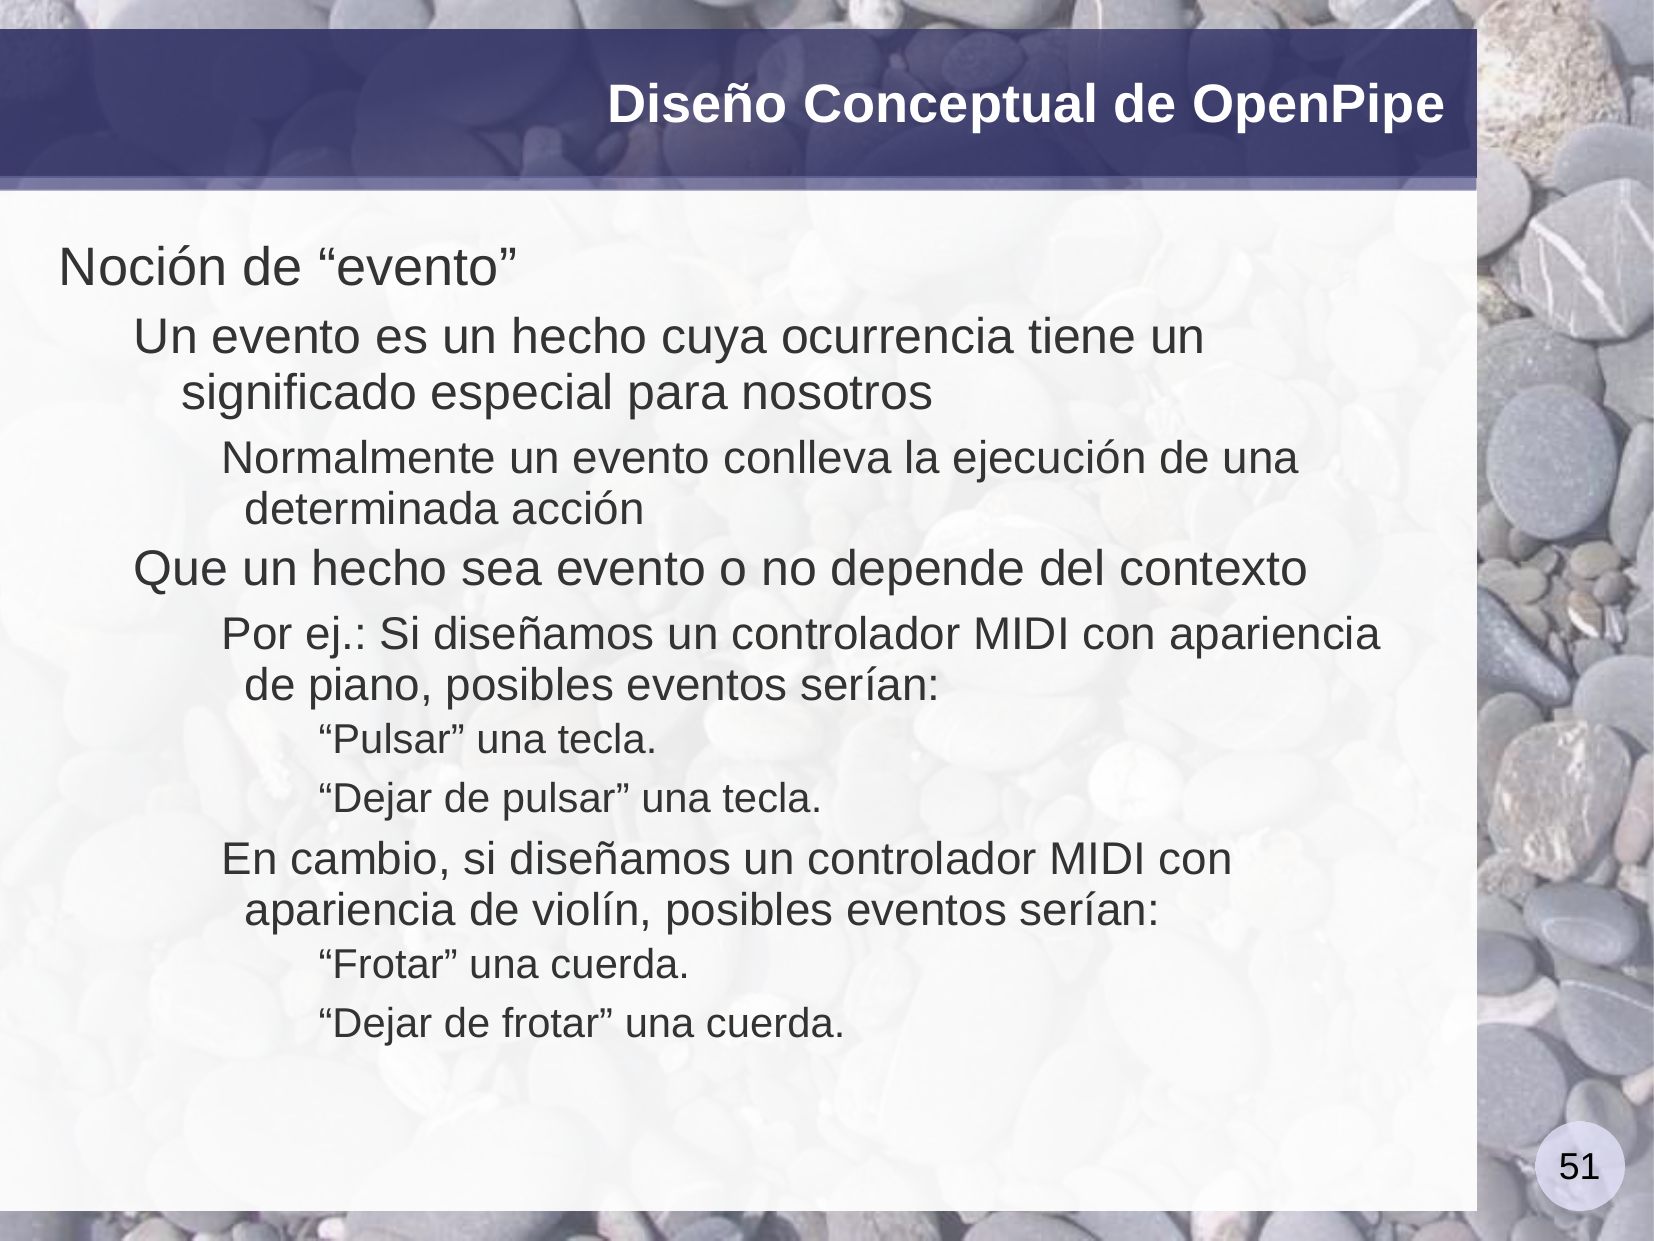

# Diseño Conceptual de OpenPipe
Noción de “evento”
Un evento es un hecho cuya ocurrencia tiene un significado especial para nosotros
 Normalmente un evento conlleva la ejecución de una determinada acción
Que un hecho sea evento o no depende del contexto
 Por ej.: Si diseñamos un controlador MIDI con apariencia de piano, posibles eventos serían:
 “Pulsar” una tecla.
 “Dejar de pulsar” una tecla.
 En cambio, si diseñamos un controlador MIDI con apariencia de violín, posibles eventos serían:
 “Frotar” una cuerda.
 “Dejar de frotar” una cuerda.